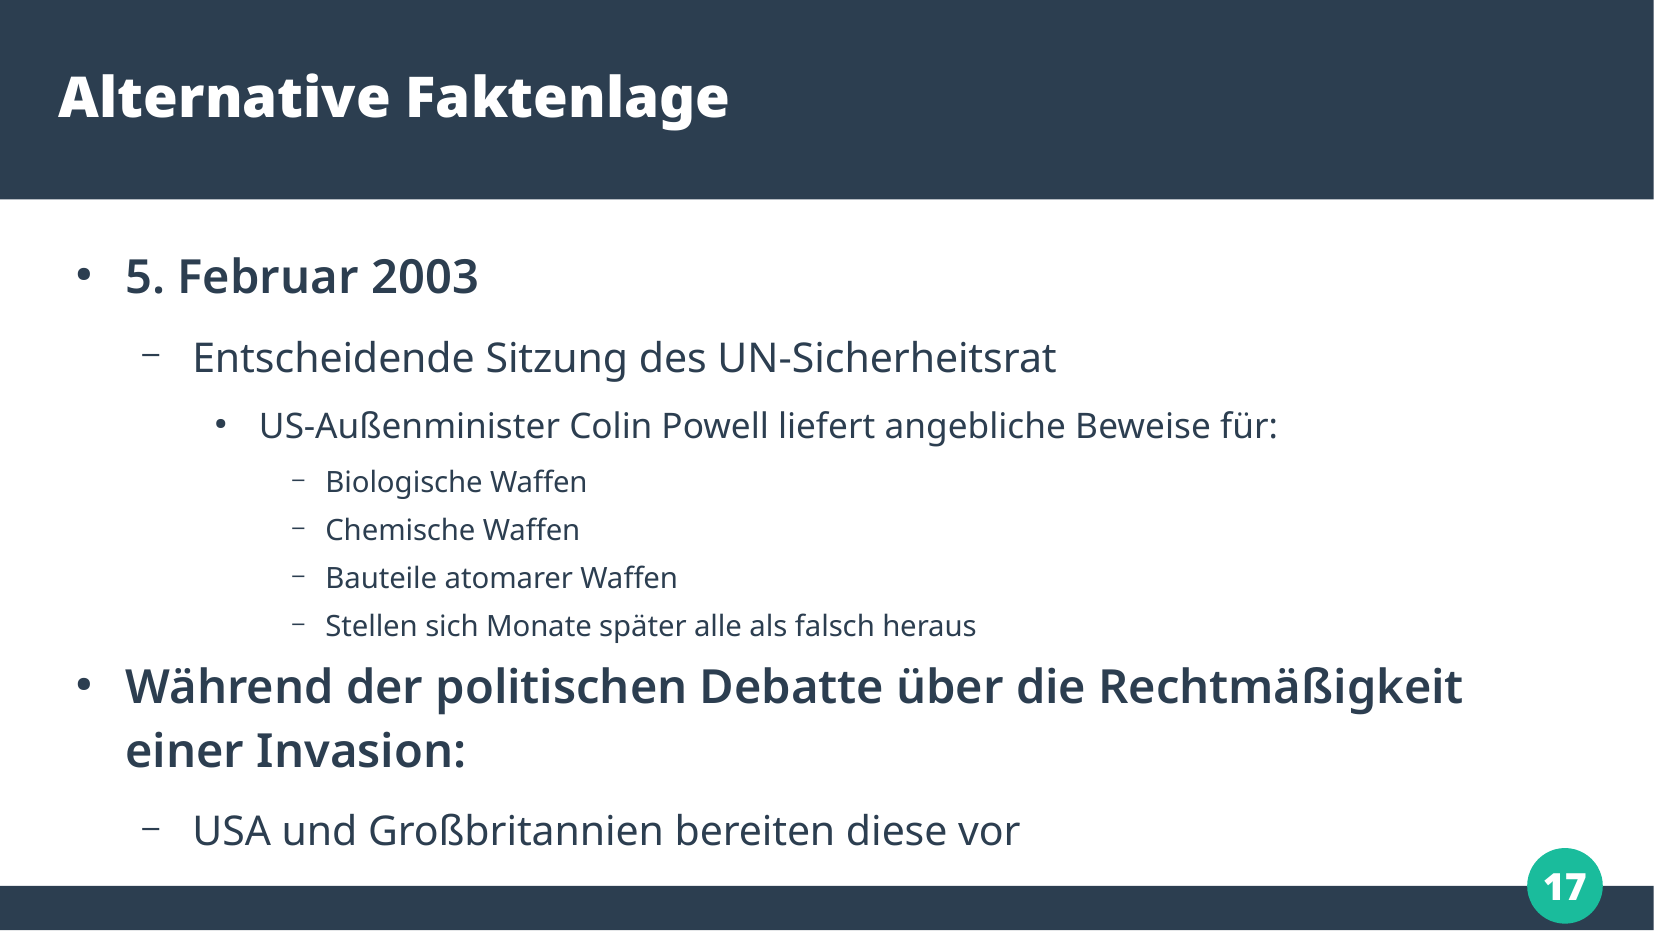

# Alternative Faktenlage
5. Februar 2003
Entscheidende Sitzung des UN-Sicherheitsrat
US-Außenminister Colin Powell liefert angebliche Beweise für:
Biologische Waffen
Chemische Waffen
Bauteile atomarer Waffen
Stellen sich Monate später alle als falsch heraus
Während der politischen Debatte über die Rechtmäßigkeit einer Invasion:
USA und Großbritannien bereiten diese vor